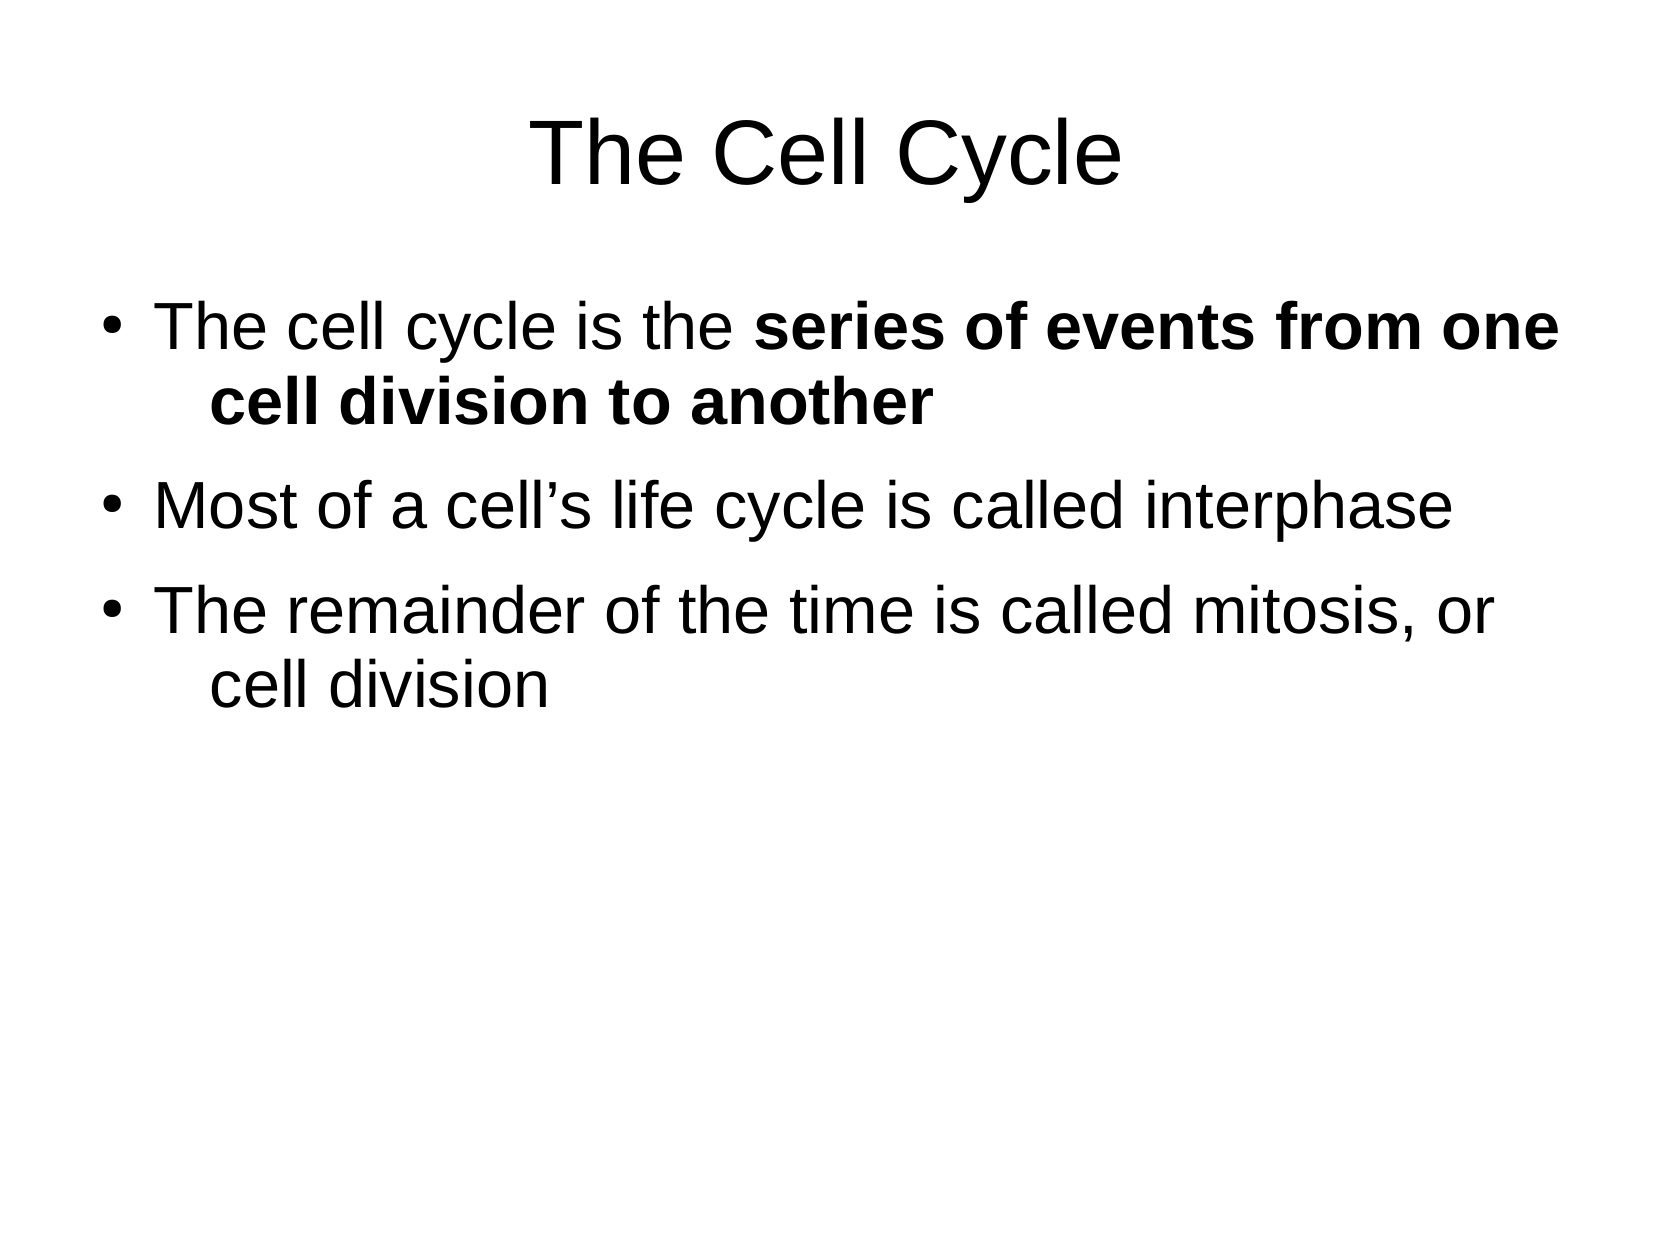

# The Cell Cycle
The cell cycle is the series of events from one cell division to another
Most of a cell’s life cycle is called interphase
The remainder of the time is called mitosis, or cell division